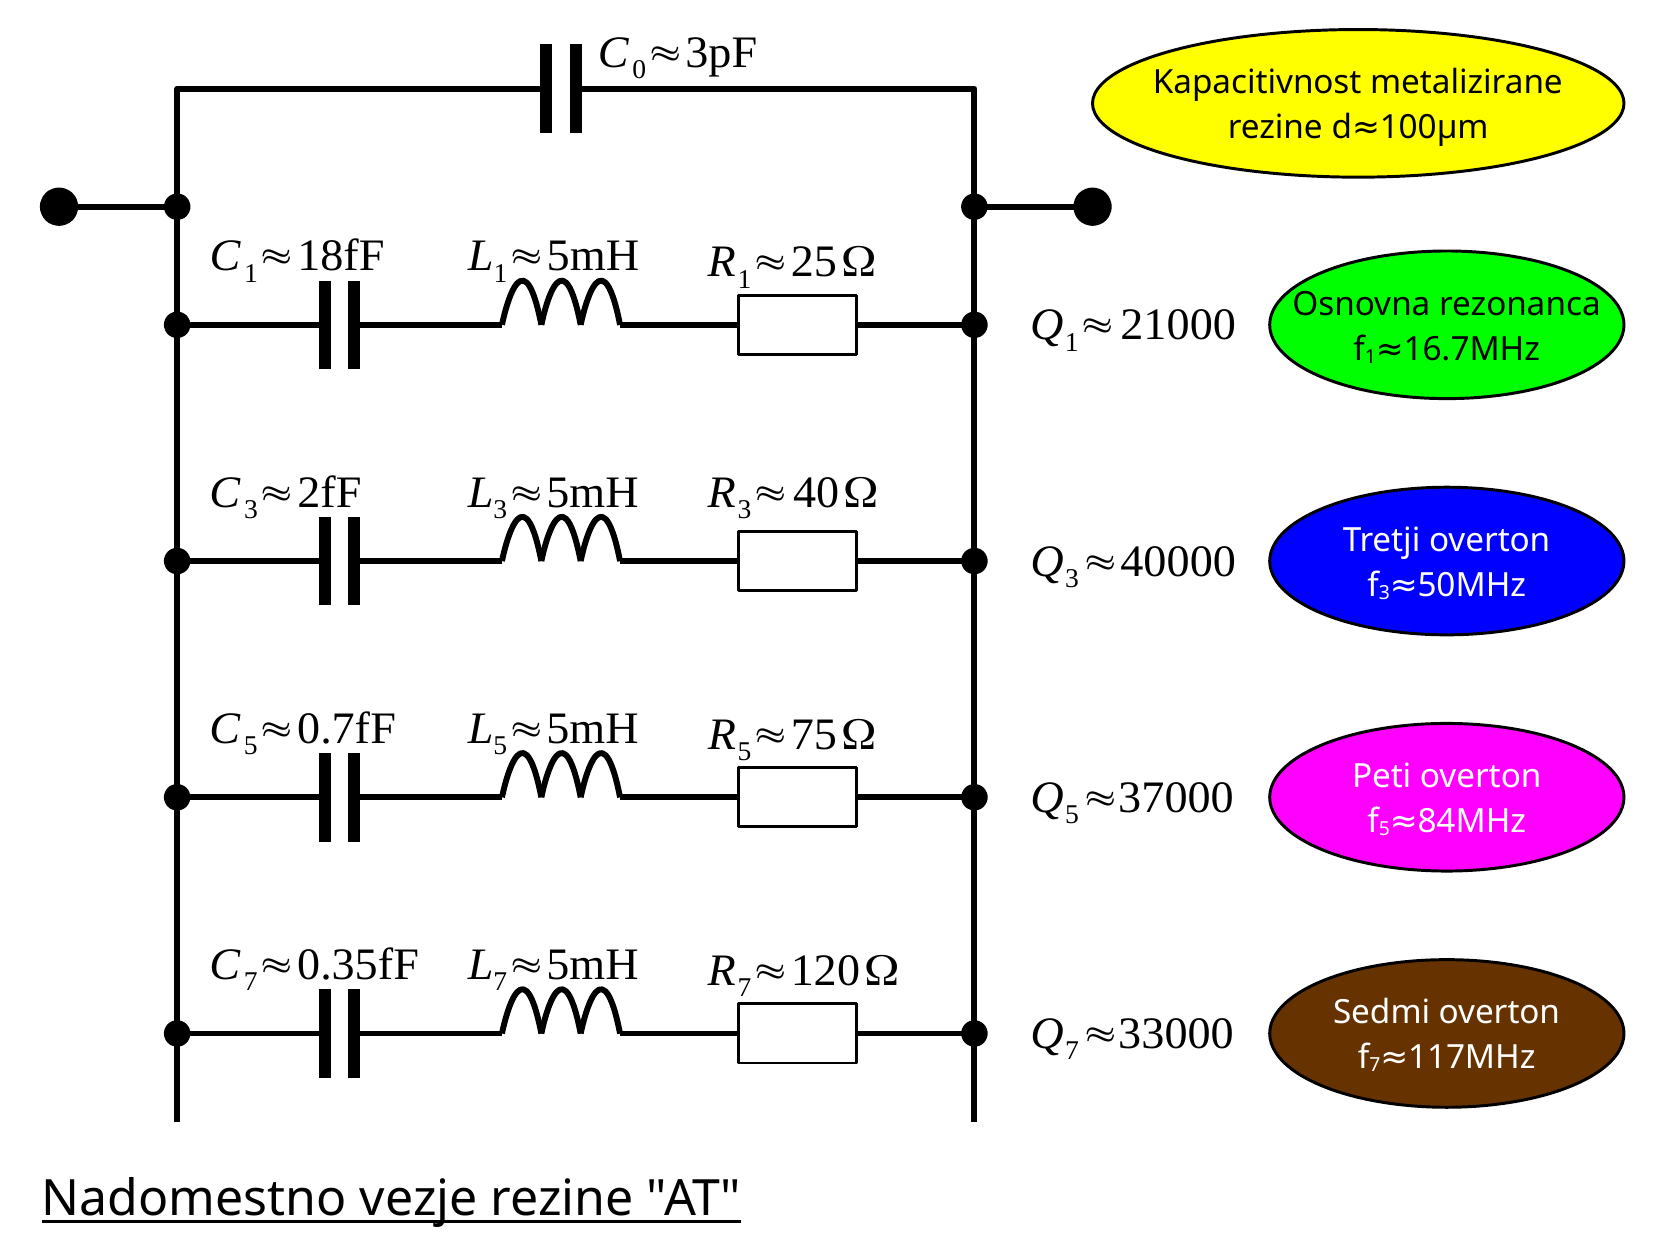

Kapacitivnost metalizirane
rezine d≈100μm
Osnovna rezonanca
f1≈16.7MHz
Tretji overton
f3≈50MHz
Peti overton
f5≈84MHz
Sedmi overton
f7≈117MHz
Nadomestno vezje rezine "AT"